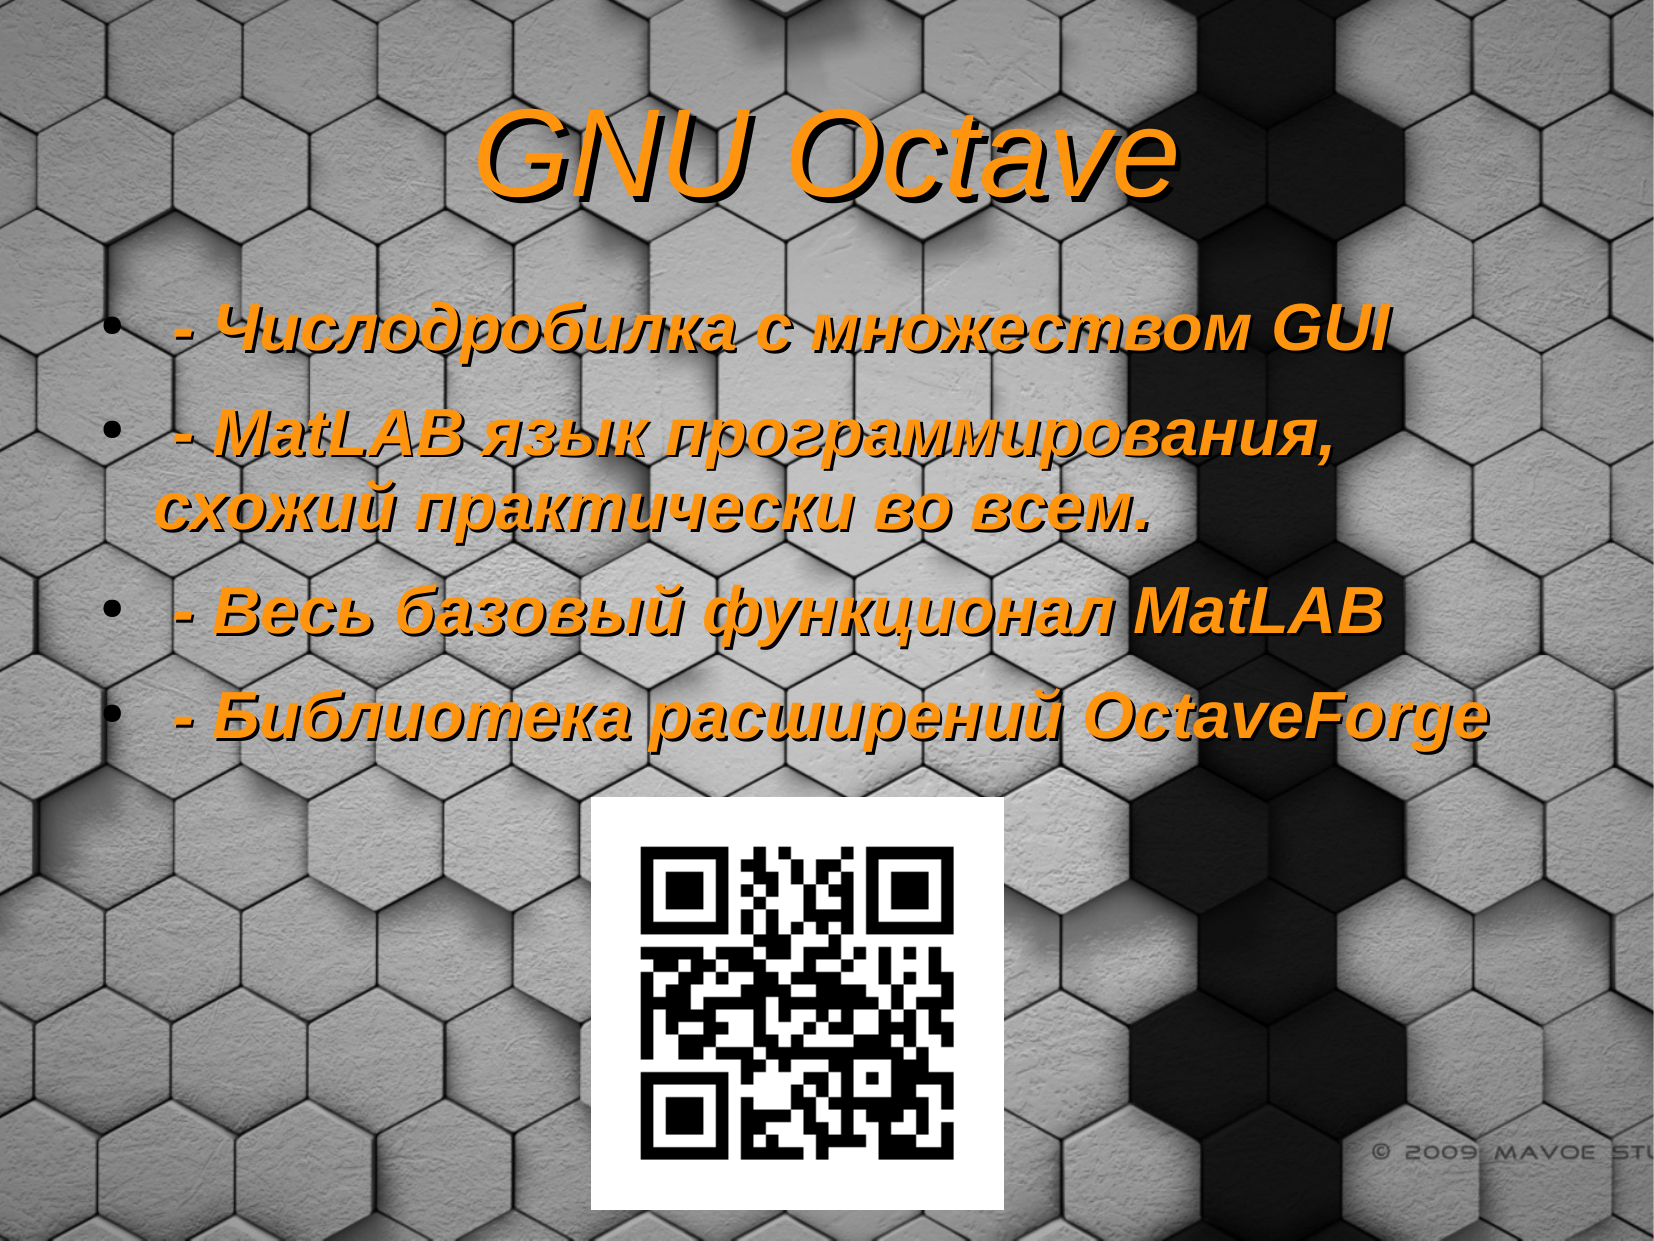

# GNU Octave
 - Числодробилка с множеством GUI
 - MatLAB язык программирования, схожий практически во всем.
 - Весь базовый функционал MatLAB
 - Библиотека расширений OctaveForge